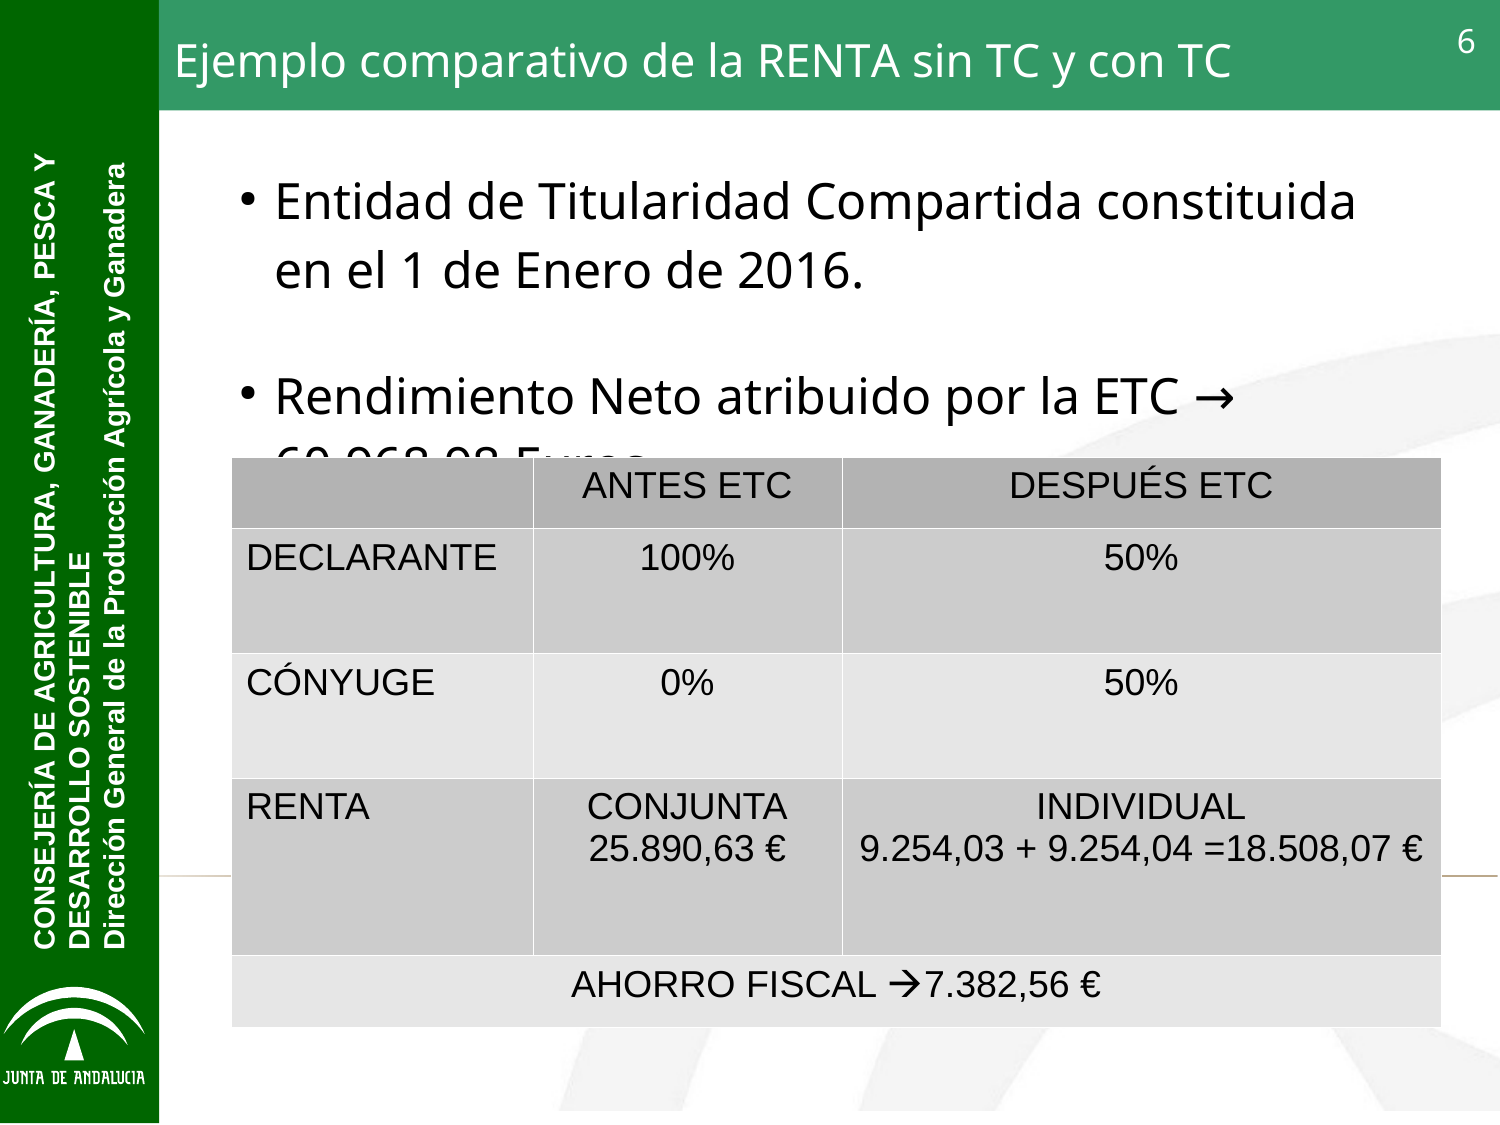

Ejemplo comparativo de la RENTA sin TC y con TC
6
Entidad de Titularidad Compartida constituida en el 1 de Enero de 2016.
Rendimiento Neto atribuido por la ETC → 60.968,98 Euros
| | ANTES ETC | DESPUÉS ETC |
| --- | --- | --- |
| DECLARANTE | 100% | 50% |
| CÓNYUGE | 0% | 50% |
| RENTA | CONJUNTA 25.890,63 € | INDIVIDUAL 9.254,03 + 9.254,04 =18.508,07 € |
| AHORRO FISCAL 7.382,56 € | | |